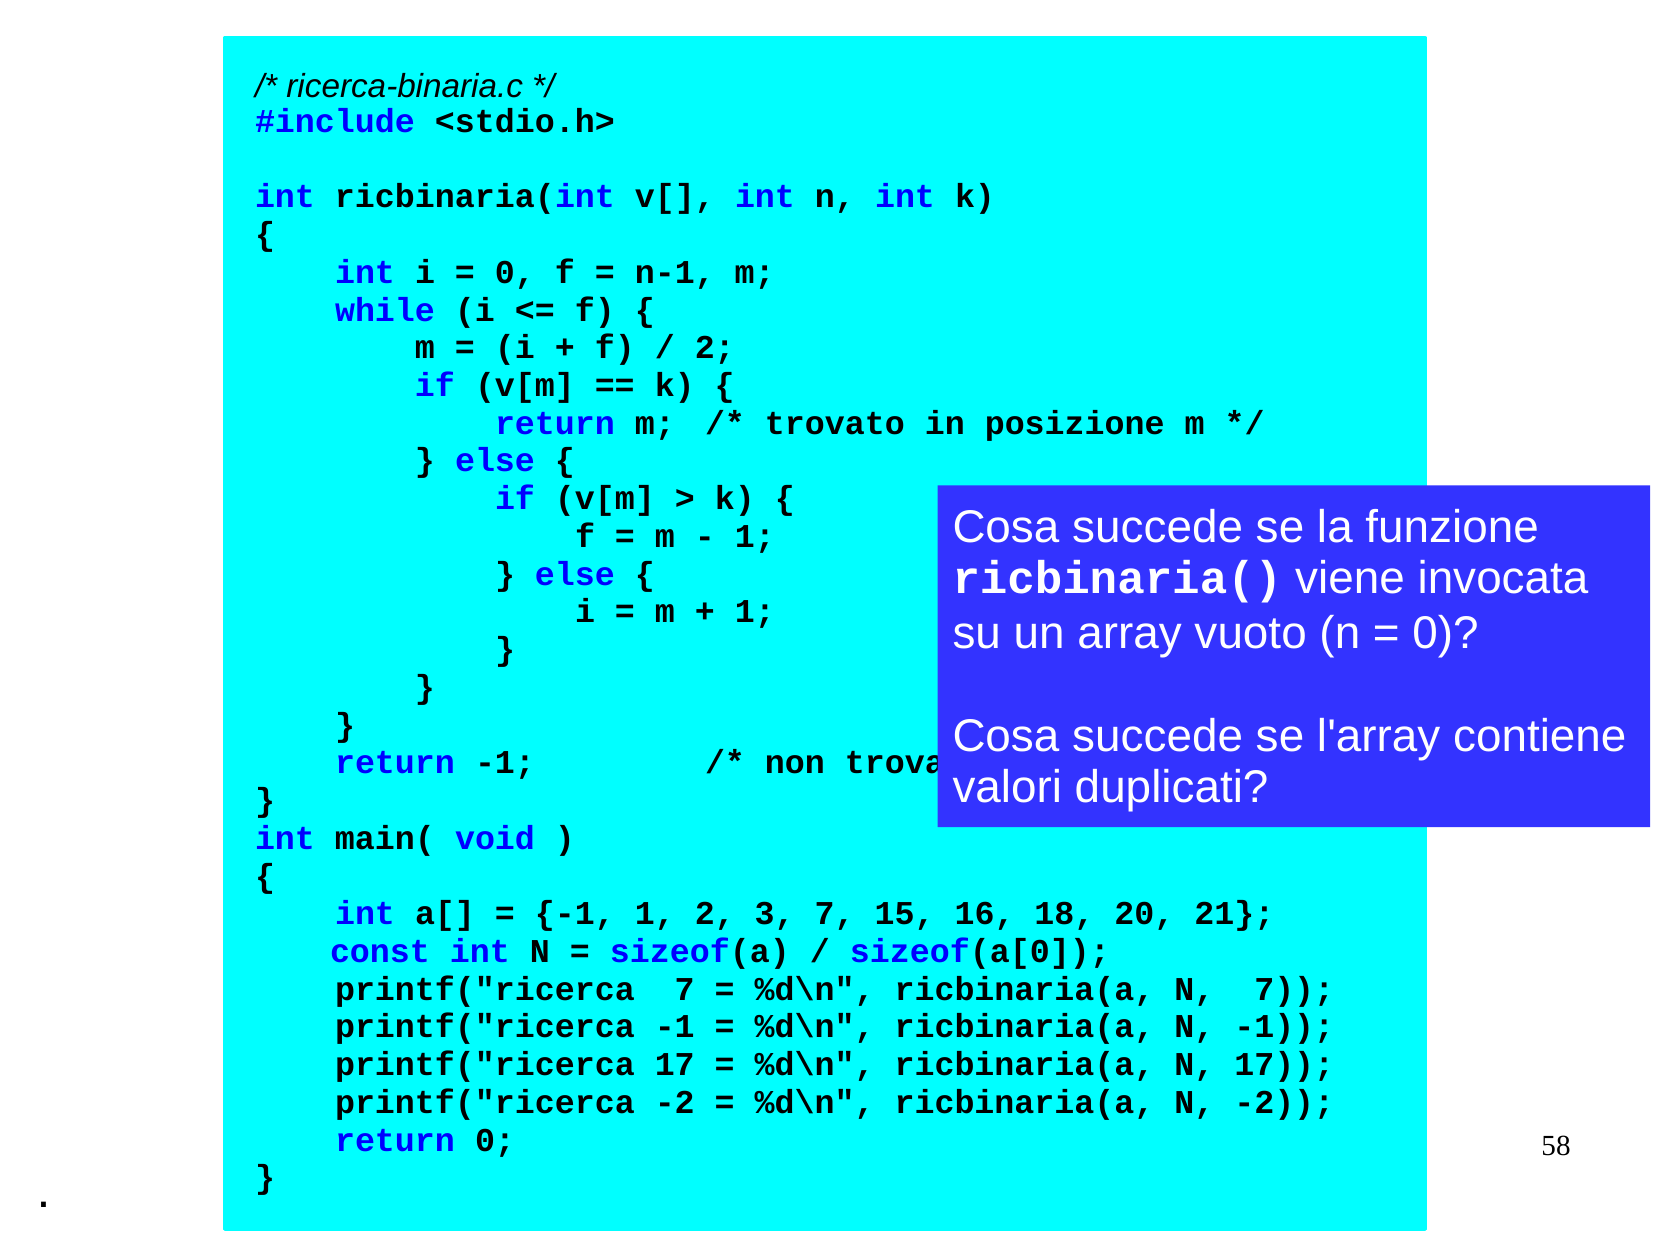

/* ricerca-binaria.c */
#include <stdio.h>
int ricbinaria(int v[], int n, int k)
{
 int i = 0, f = n-1, m;
 while (i <= f) {
 m = (i + f) / 2;
 if (v[m] == k) {
 return m; 	/* trovato in posizione m */
 } else {
 if (v[m] > k) {
 f = m - 1;
 } else {
 i = m + 1;
 }
 }
 }
 return -1; 		/* non trovato */
}
int main( void )
{
 int a[] = {-1, 1, 2, 3, 7, 15, 16, 18, 20, 21};
	const int N = sizeof(a) / sizeof(a[0]);
 printf("ricerca 7 = %d\n", ricbinaria(a, N, 7));
 printf("ricerca -1 = %d\n", ricbinaria(a, N, -1));
 printf("ricerca 17 = %d\n", ricbinaria(a, N, 17));
 printf("ricerca -2 = %d\n", ricbinaria(a, N, -2));
 return 0;
}
Cosa succede se la funzione ricbinaria() viene invocata su un array vuoto (n = 0)?
Cosa succede se l'array contiene valori duplicati?
Algoritmi su Array
58
.